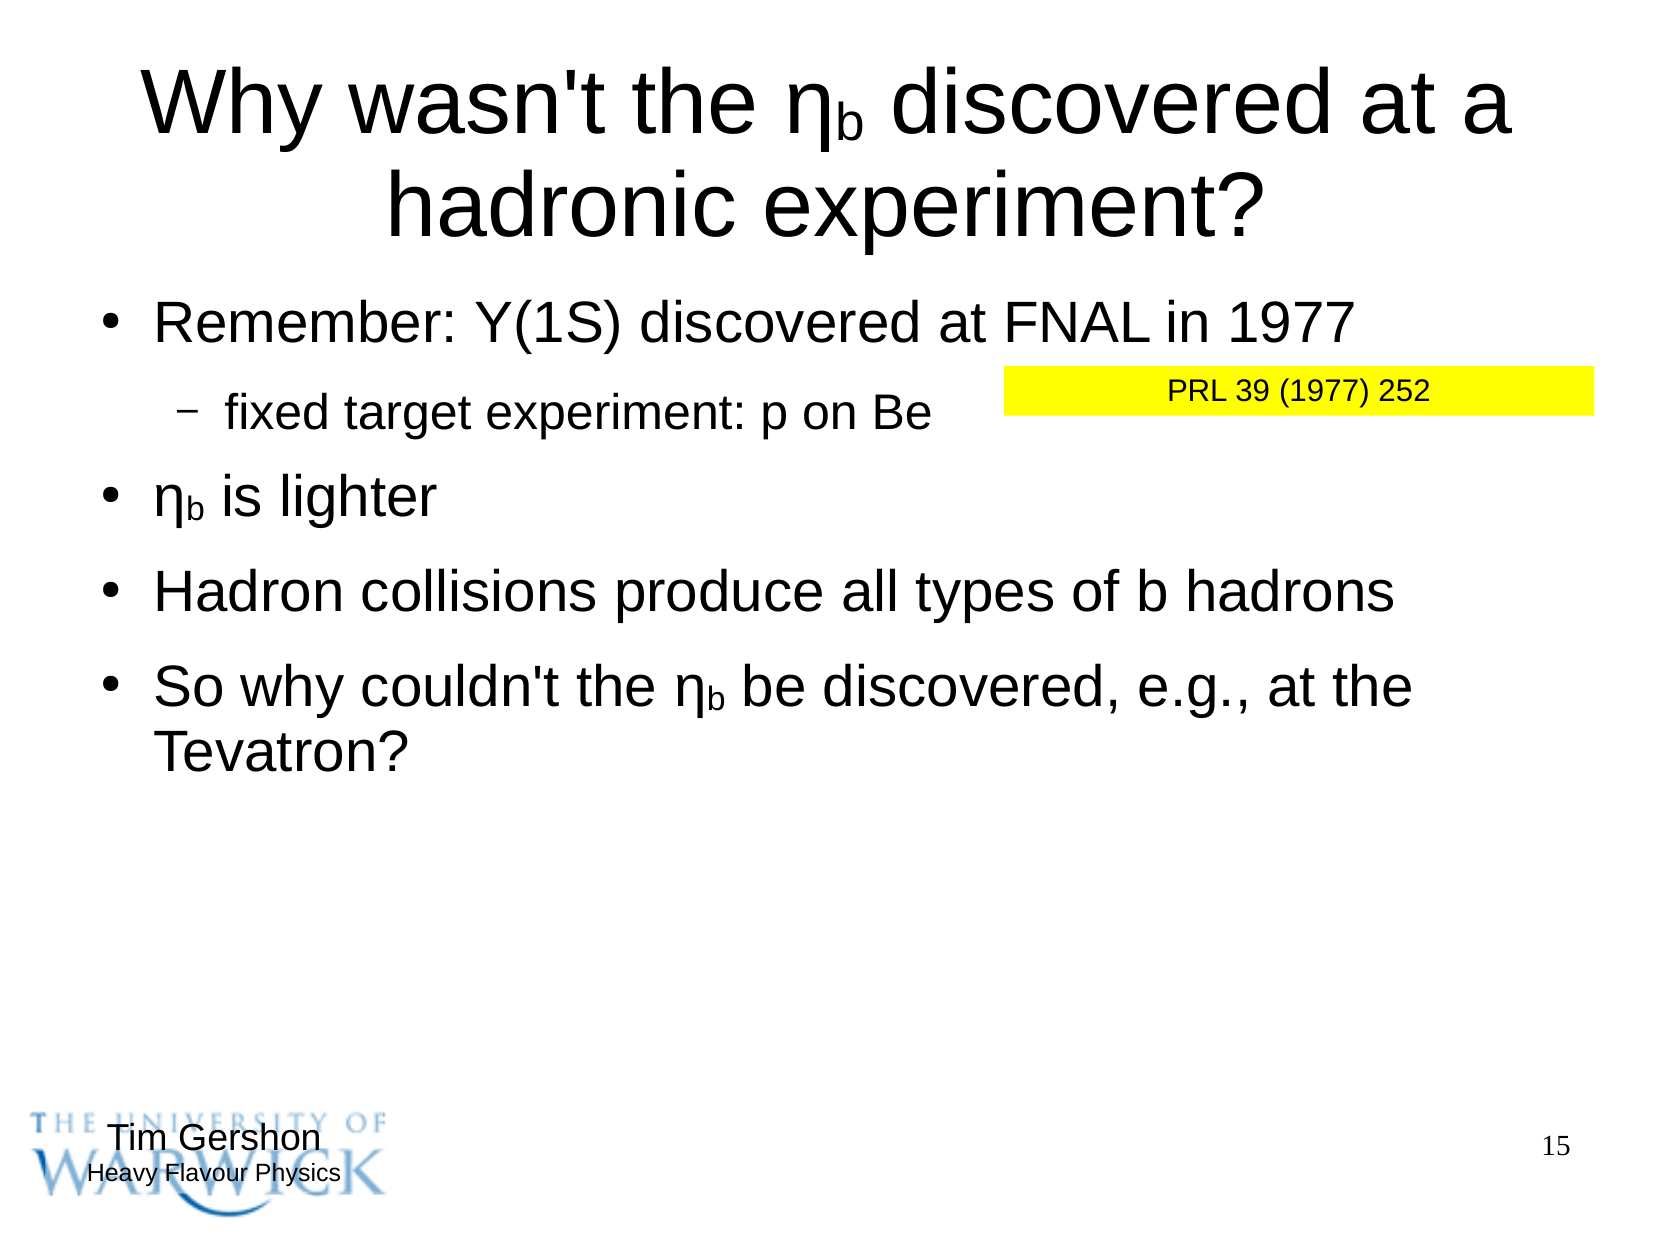

# Why wasn't the ηb discovered at a hadronic experiment?
Remember: Υ(1S) discovered at FNAL in 1977
fixed target experiment: p on Be
ηb is lighter
Hadron collisions produce all types of b hadrons
So why couldn't the ηb be discovered, e.g., at the Tevatron?
PRL 39 (1977) 252
Tim Gershon
Heavy Flavour Physics
15